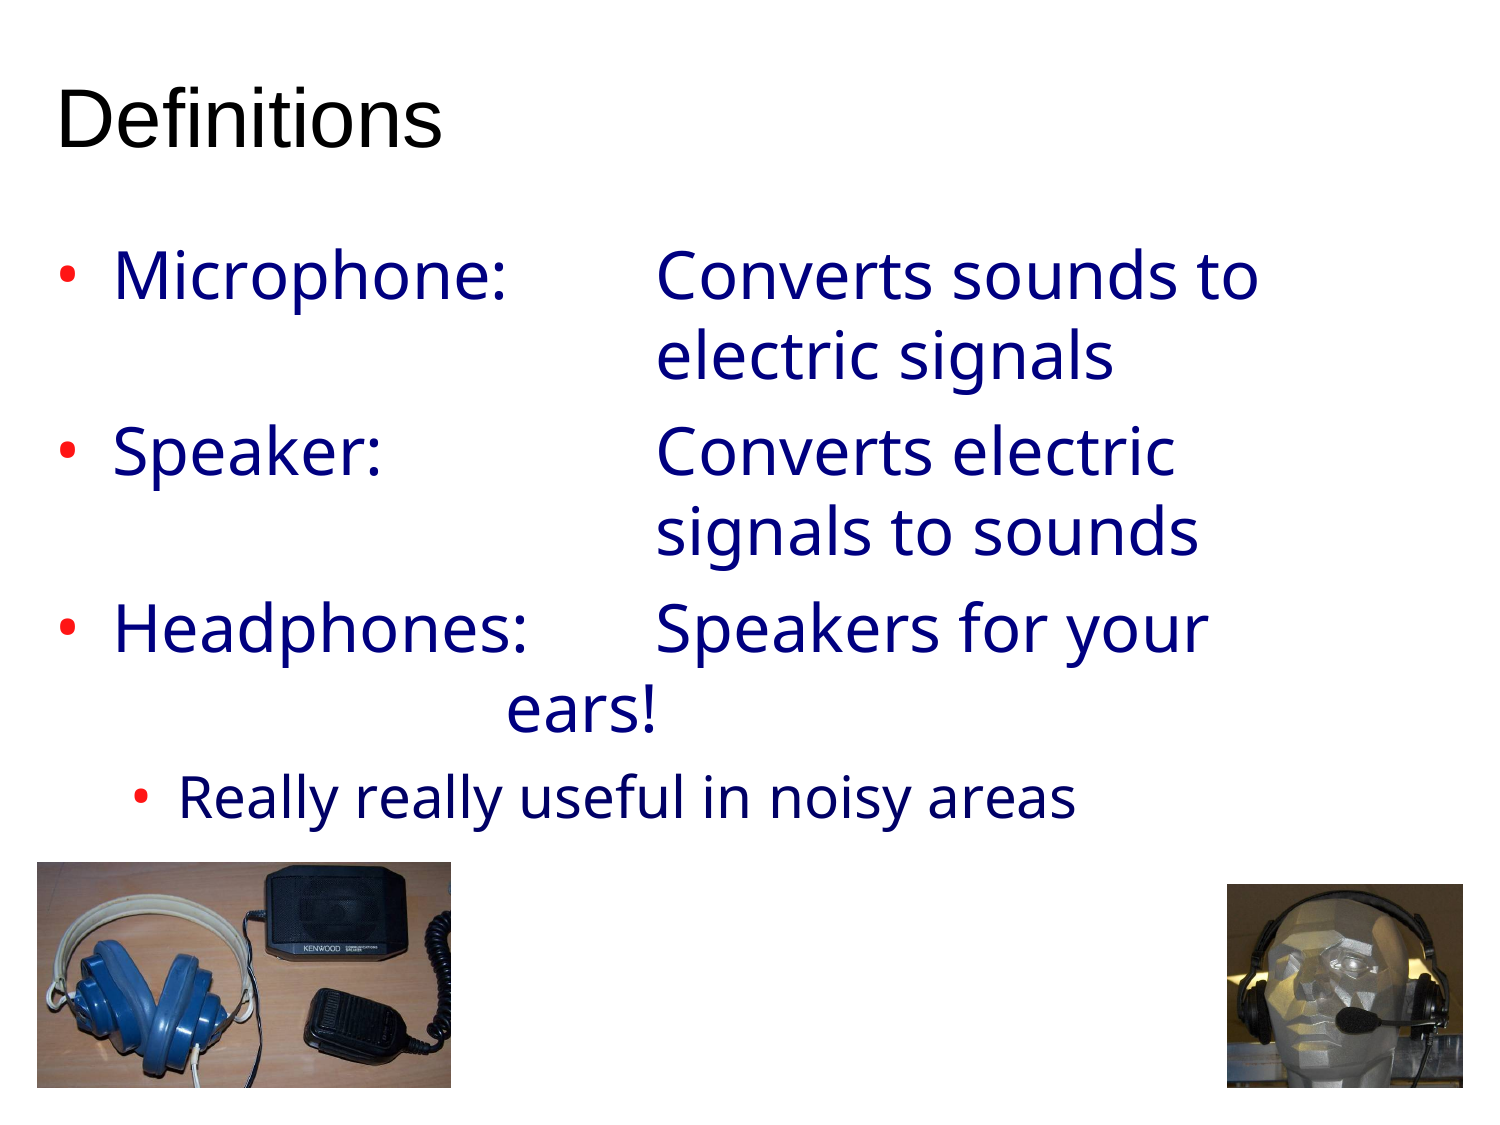

# Definitions
Microphone:	Converts sounds to 					electric signals
Speaker:		Converts electric 						signals to sounds
Headphones:	Speakers for your 					ears!
Really really useful in noisy areas